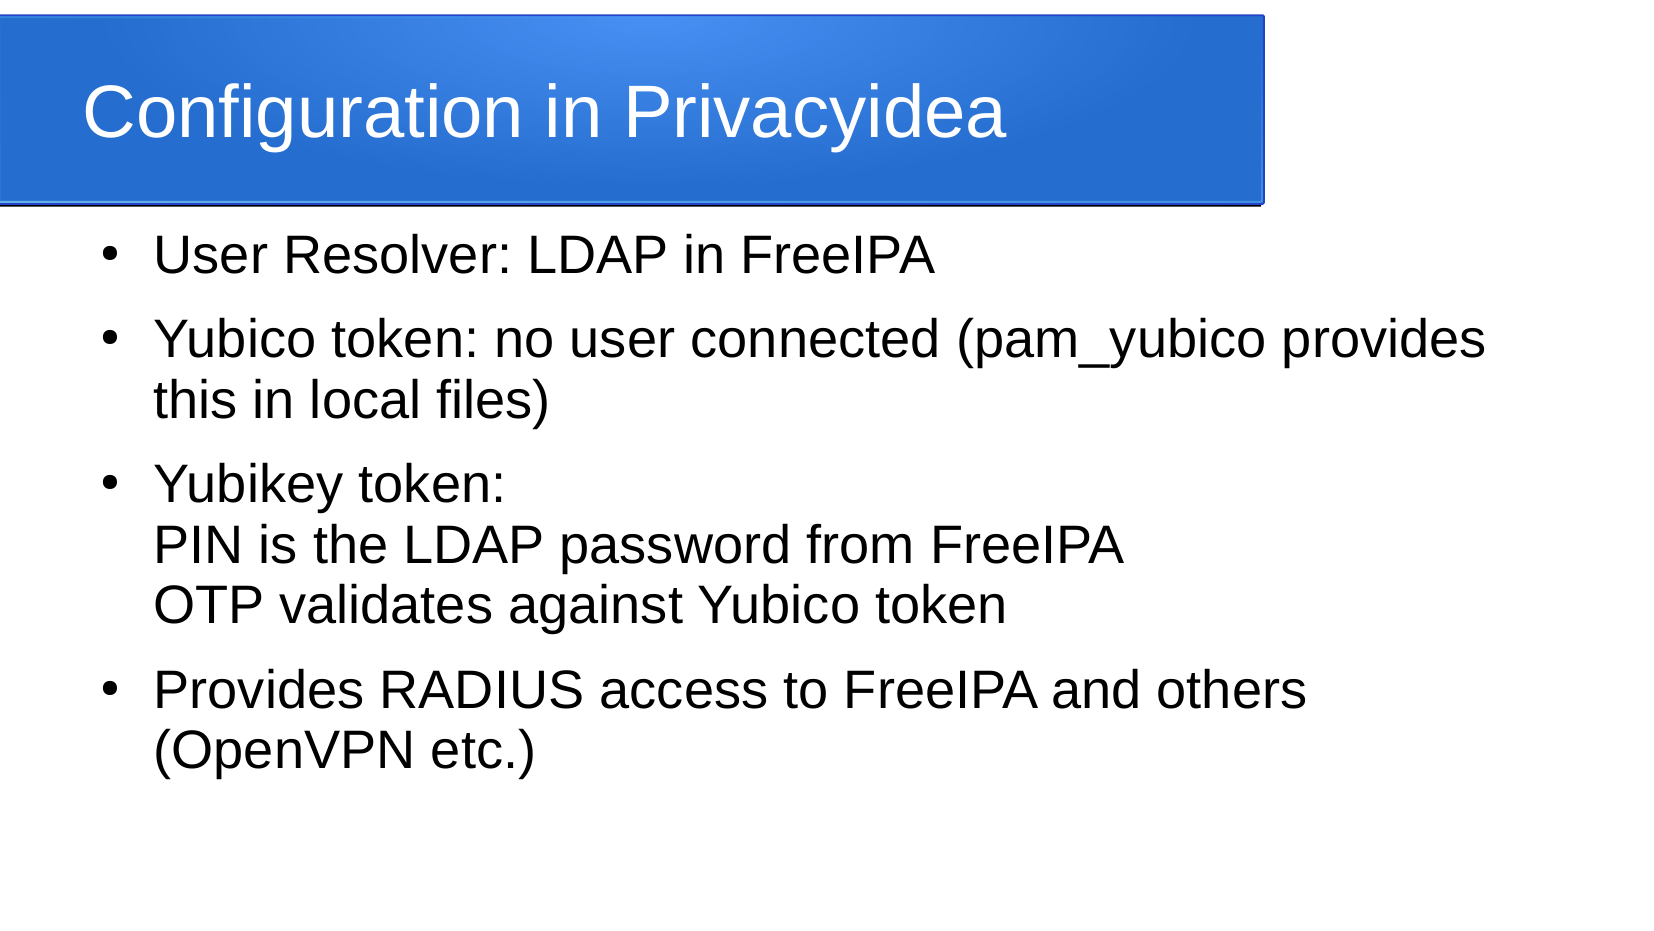

# Configuration in Privacyidea
User Resolver: LDAP in FreeIPA
Yubico token: no user connected (pam_yubico provides this in local files)
Yubikey token:
PIN is the LDAP password from FreeIPA
OTP validates against Yubico token
Provides RADIUS access to FreeIPA and others (OpenVPN etc.)